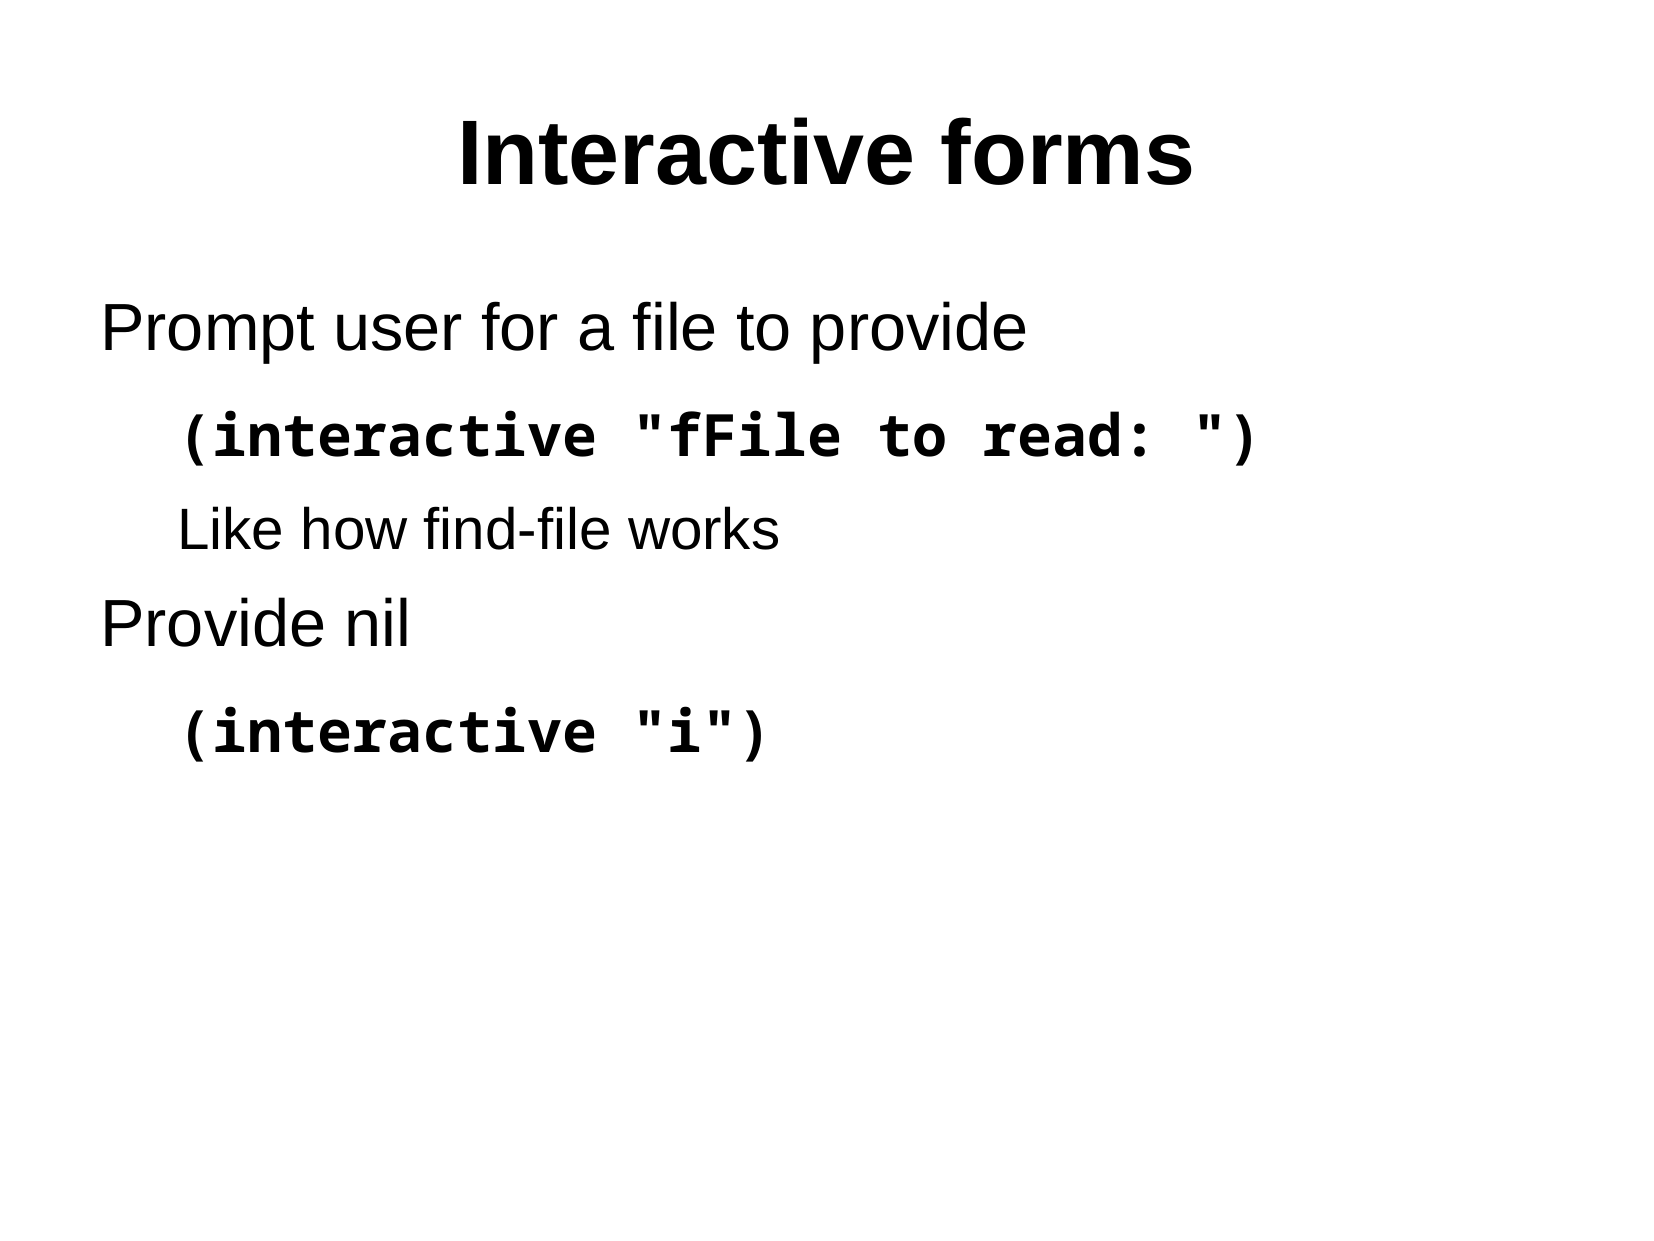

# Interactive forms
Prompt user for a file to provide
(interactive "fFile to read: ")
Like how find-file works
Provide nil
(interactive "i")